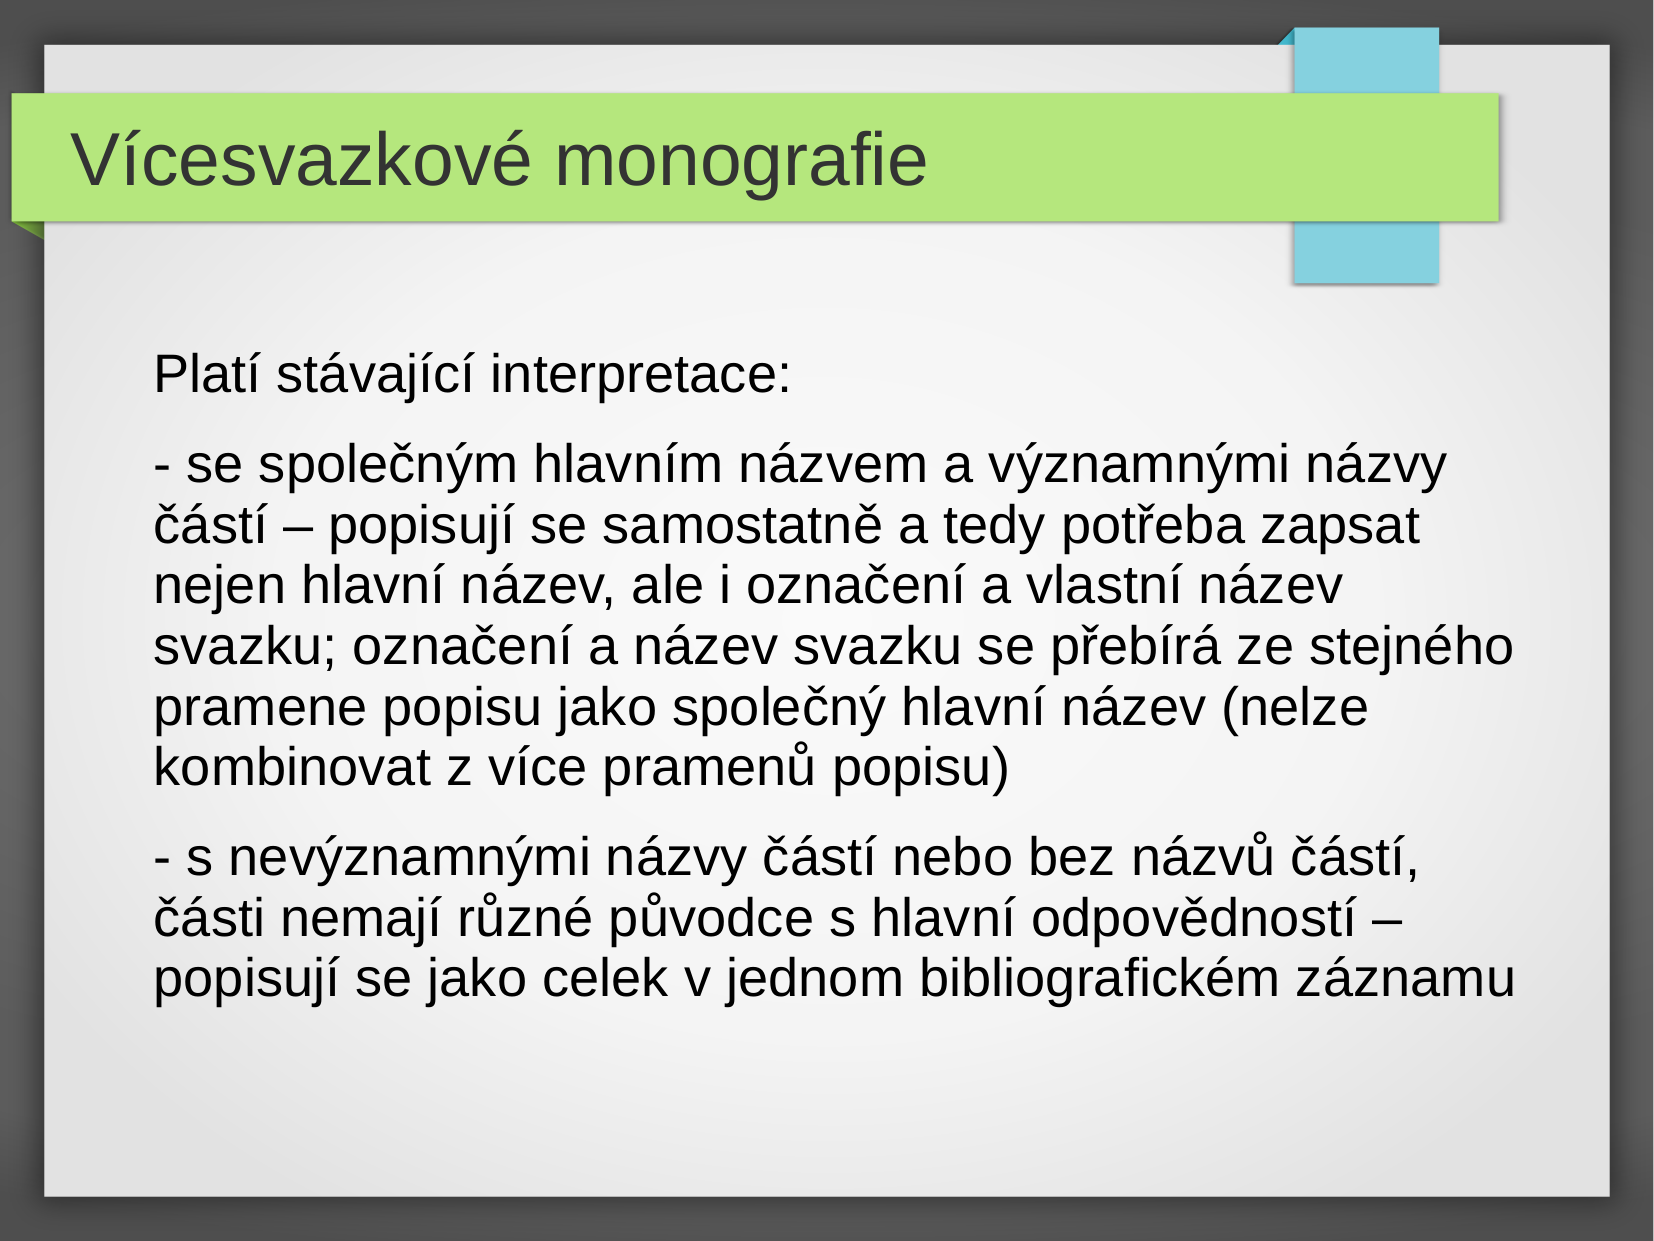

# Vícesvazkové monografie
Platí stávající interpretace:
- se společným hlavním názvem a významnými názvy částí – popisují se samostatně a tedy potřeba zapsat nejen hlavní název, ale i označení a vlastní název svazku; označení a název svazku se přebírá ze stejného pramene popisu jako společný hlavní název (nelze kombinovat z více pramenů popisu)
- s nevýznamnými názvy částí nebo bez názvů částí, části nemají různé původce s hlavní odpovědností – popisují se jako celek v jednom bibliografickém záznamu